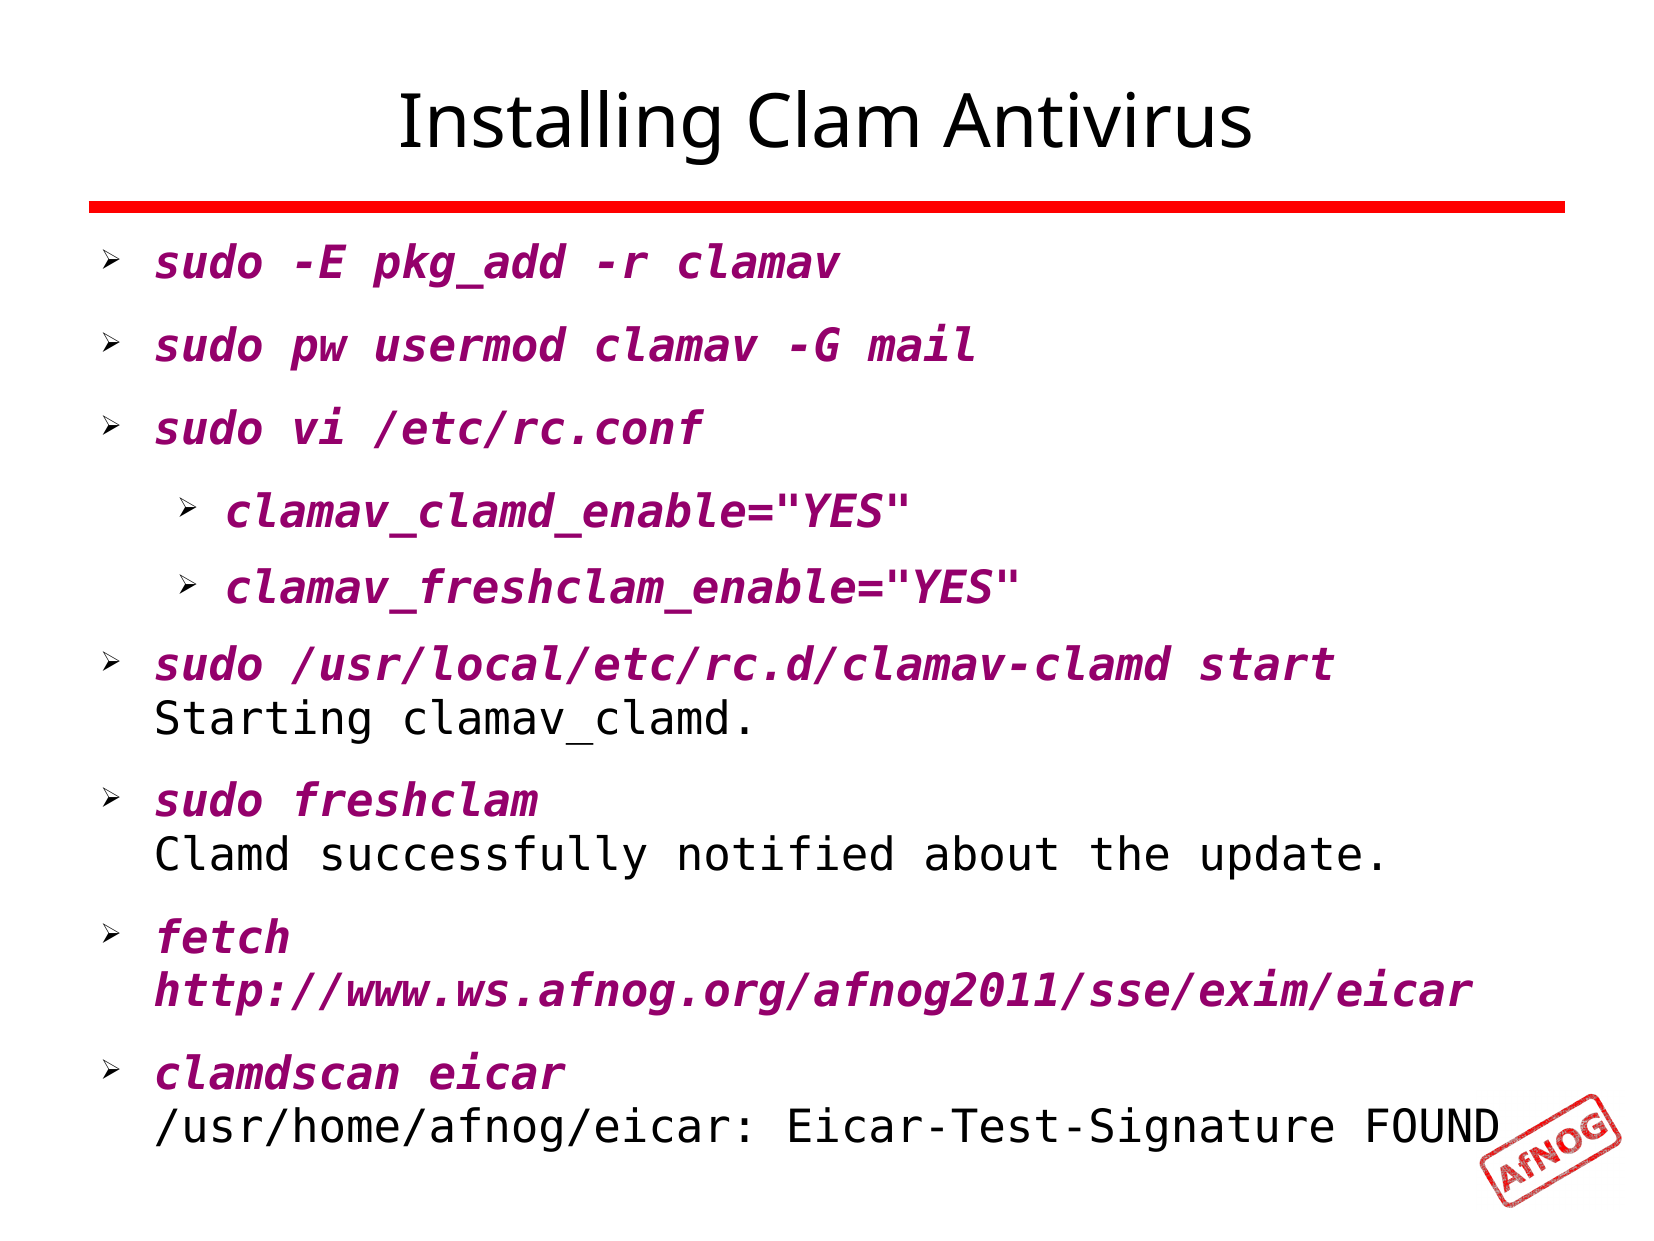

# Installing Clam Antivirus
sudo -E pkg_add -r clamav
sudo pw usermod clamav -G mail
sudo vi /etc/rc.conf
clamav_clamd_enable="YES"
clamav_freshclam_enable="YES"
sudo /usr/local/etc/rc.d/clamav-clamd start
Starting clamav_clamd.
sudo freshclam
Clamd successfully notified about the update.
fetch http://www.ws.afnog.org/afnog2011/sse/exim/eicar
clamdscan eicar
/usr/home/afnog/eicar: Eicar-Test-Signature FOUND